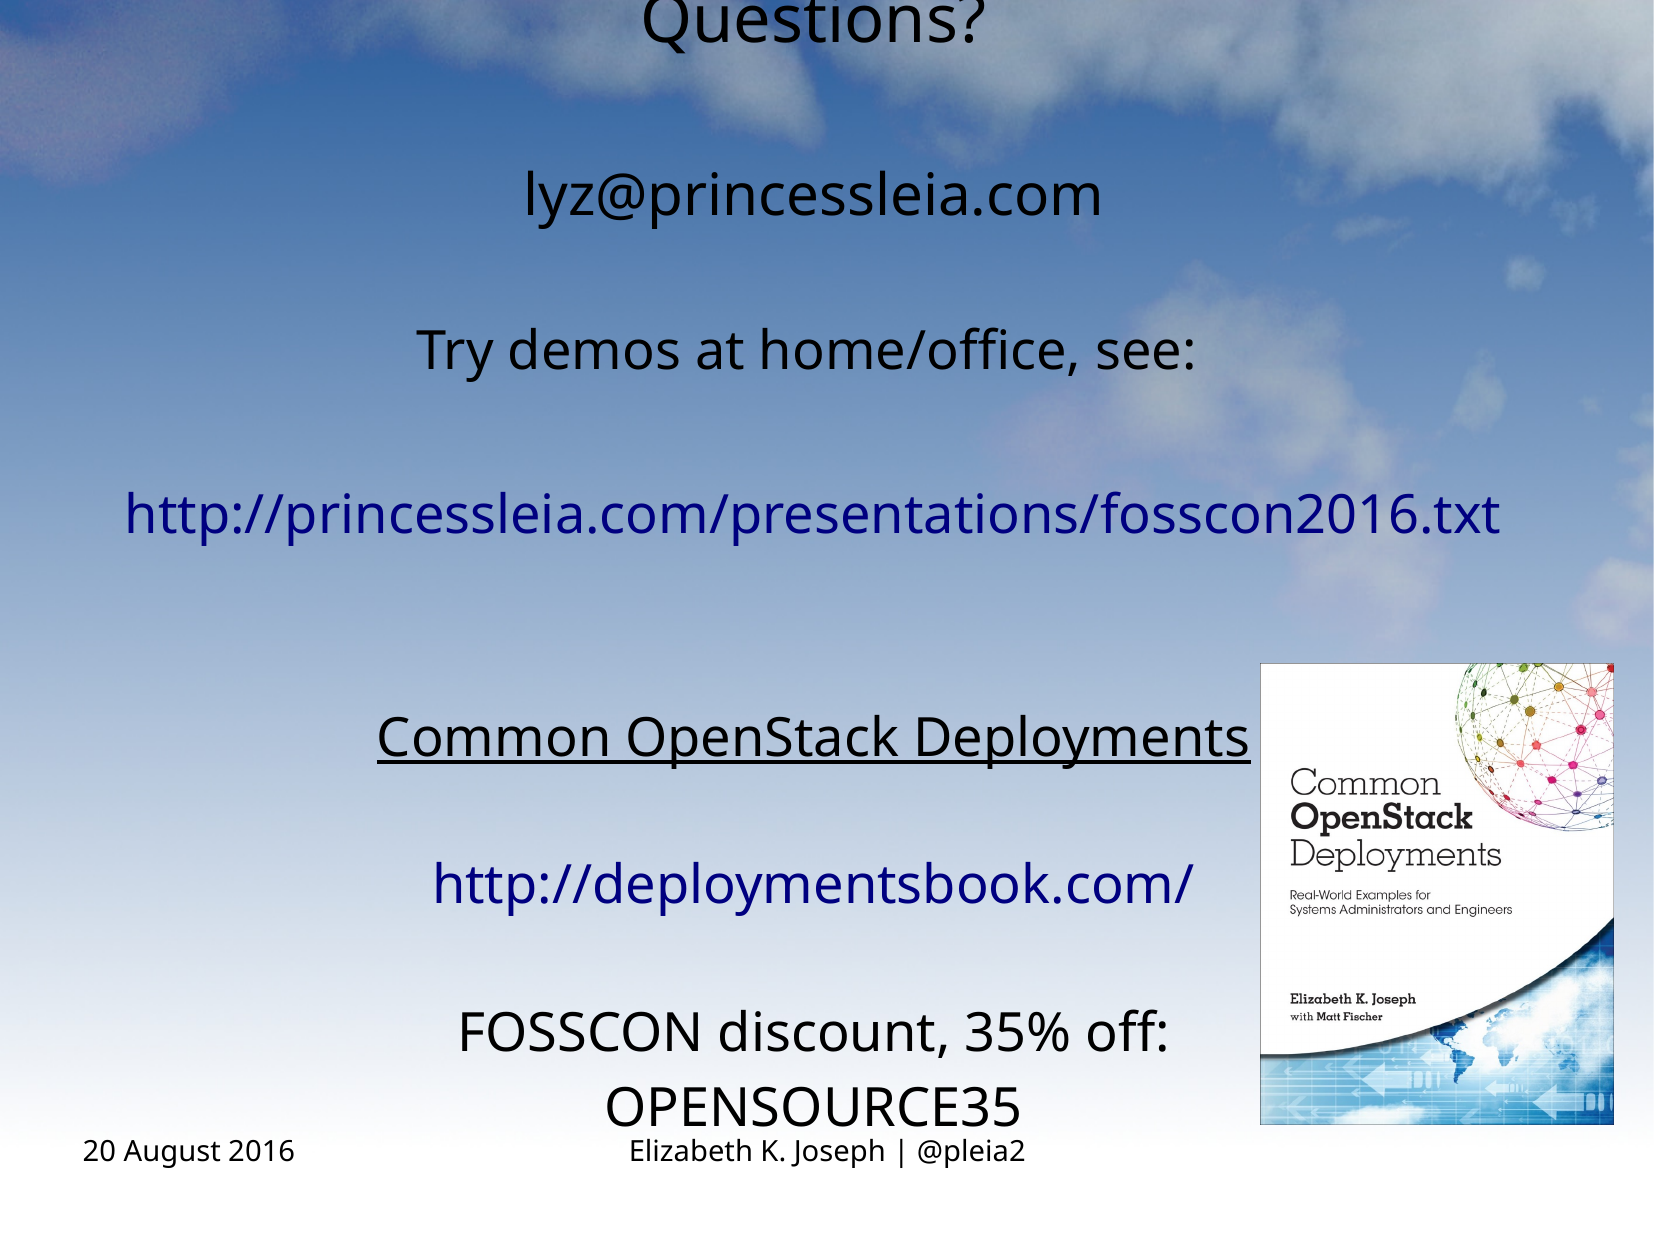

# Questions?
lyz@princessleia.com
Try demos at home/office, see:
http://princessleia.com/presentations/fosscon2016.txt
Common OpenStack Deployments
http://deploymentsbook.com/
FOSSCON discount, 35% off:
OPENSOURCE35
20 August 2016
Elizabeth K. Joseph | @pleia2